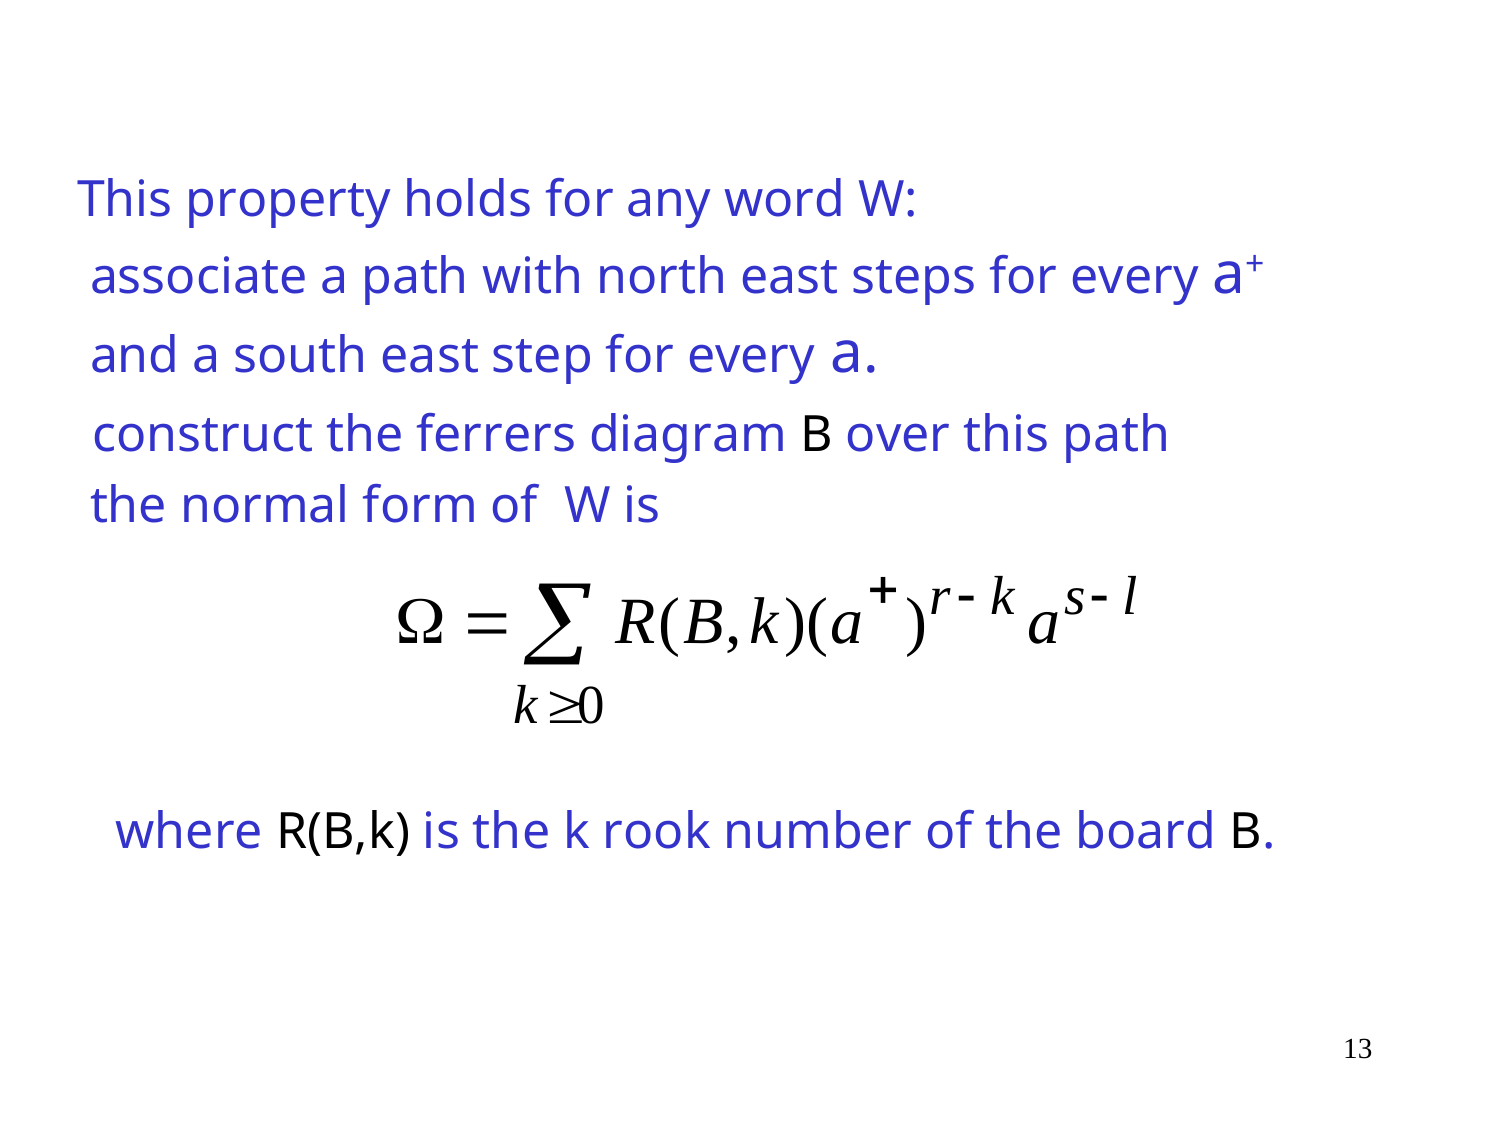

This property holds for any word W:
 associate a path with north east steps for every a+
 and a south east step for every a.
 construct the ferrers diagram B over this path
 the normal form of W is
where R(B,k) is the k rook number of the board B.
13